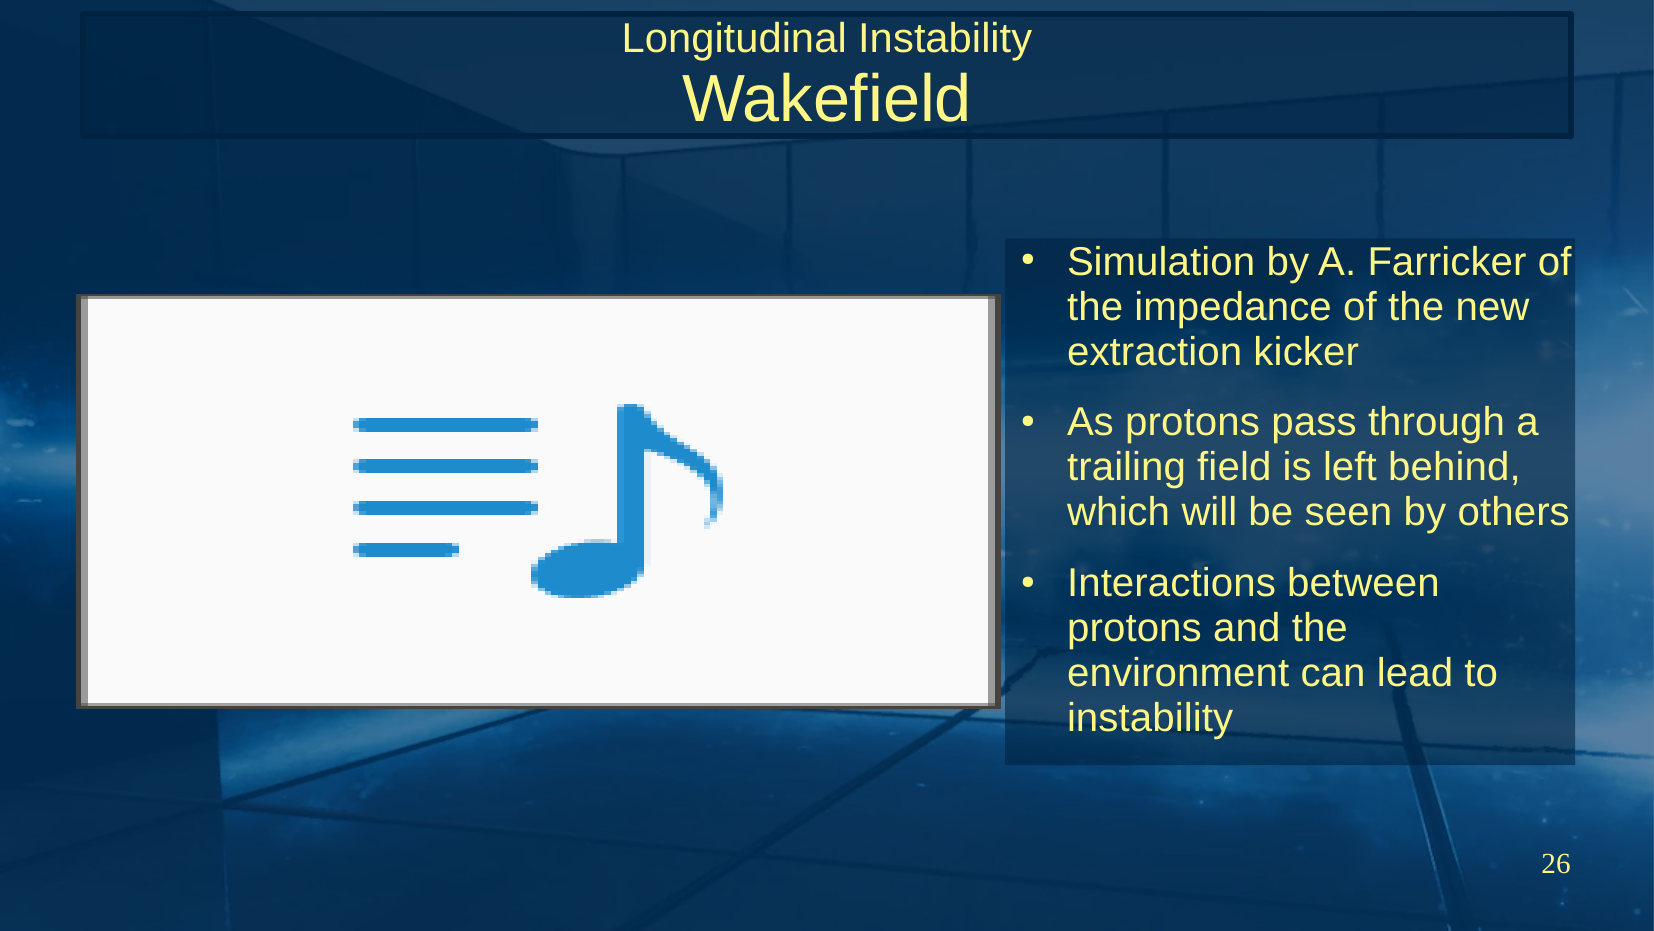

Longitudinal Instability
Wakefield
# Simulation by A. Farricker of the impedance of the new extraction kicker
As protons pass through a trailing field is left behind, which will be seen by others
Interactions between protons and the environment can lead to instability
26